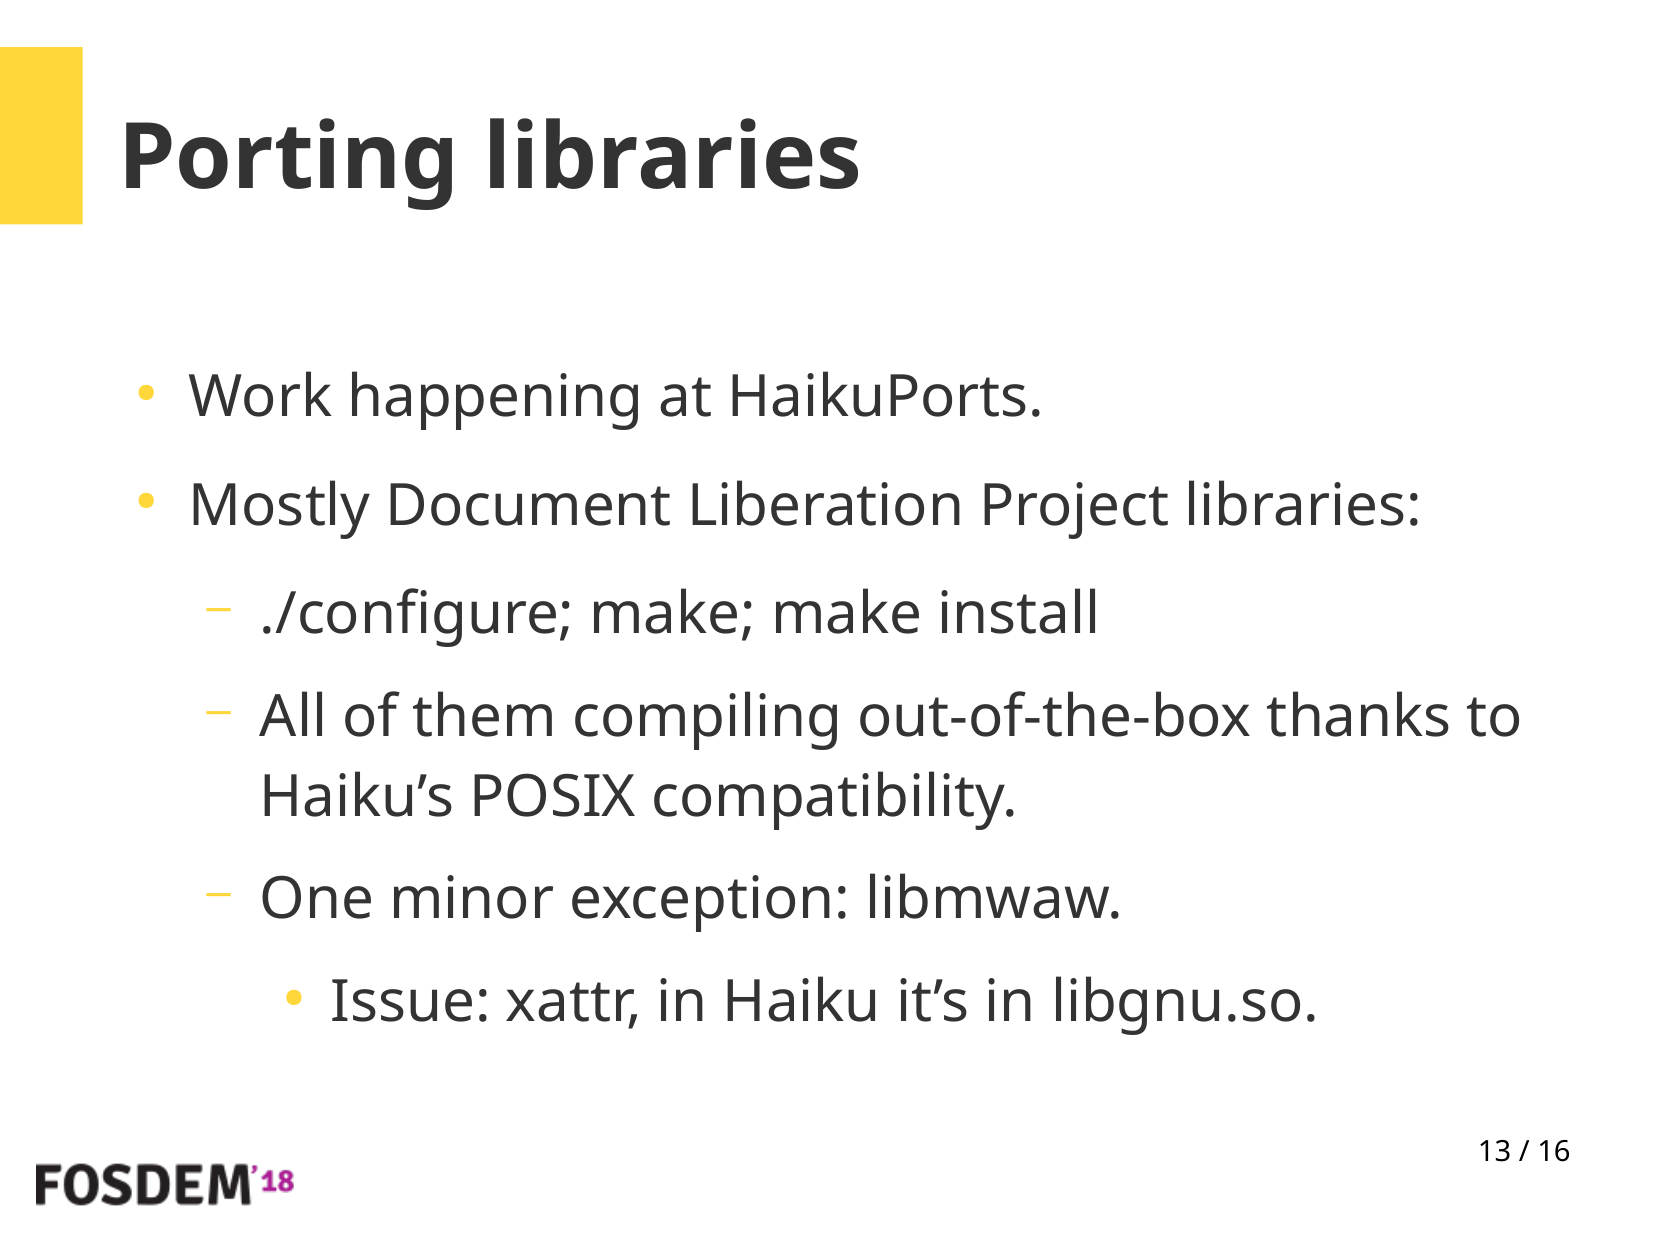

# Porting libraries
Work happening at HaikuPorts.
Mostly Document Liberation Project libraries:
./configure; make; make install
All of them compiling out-of-the-box thanks to Haiku’s POSIX compatibility.
One minor exception: libmwaw.
Issue: xattr, in Haiku it’s in libgnu.so.
13